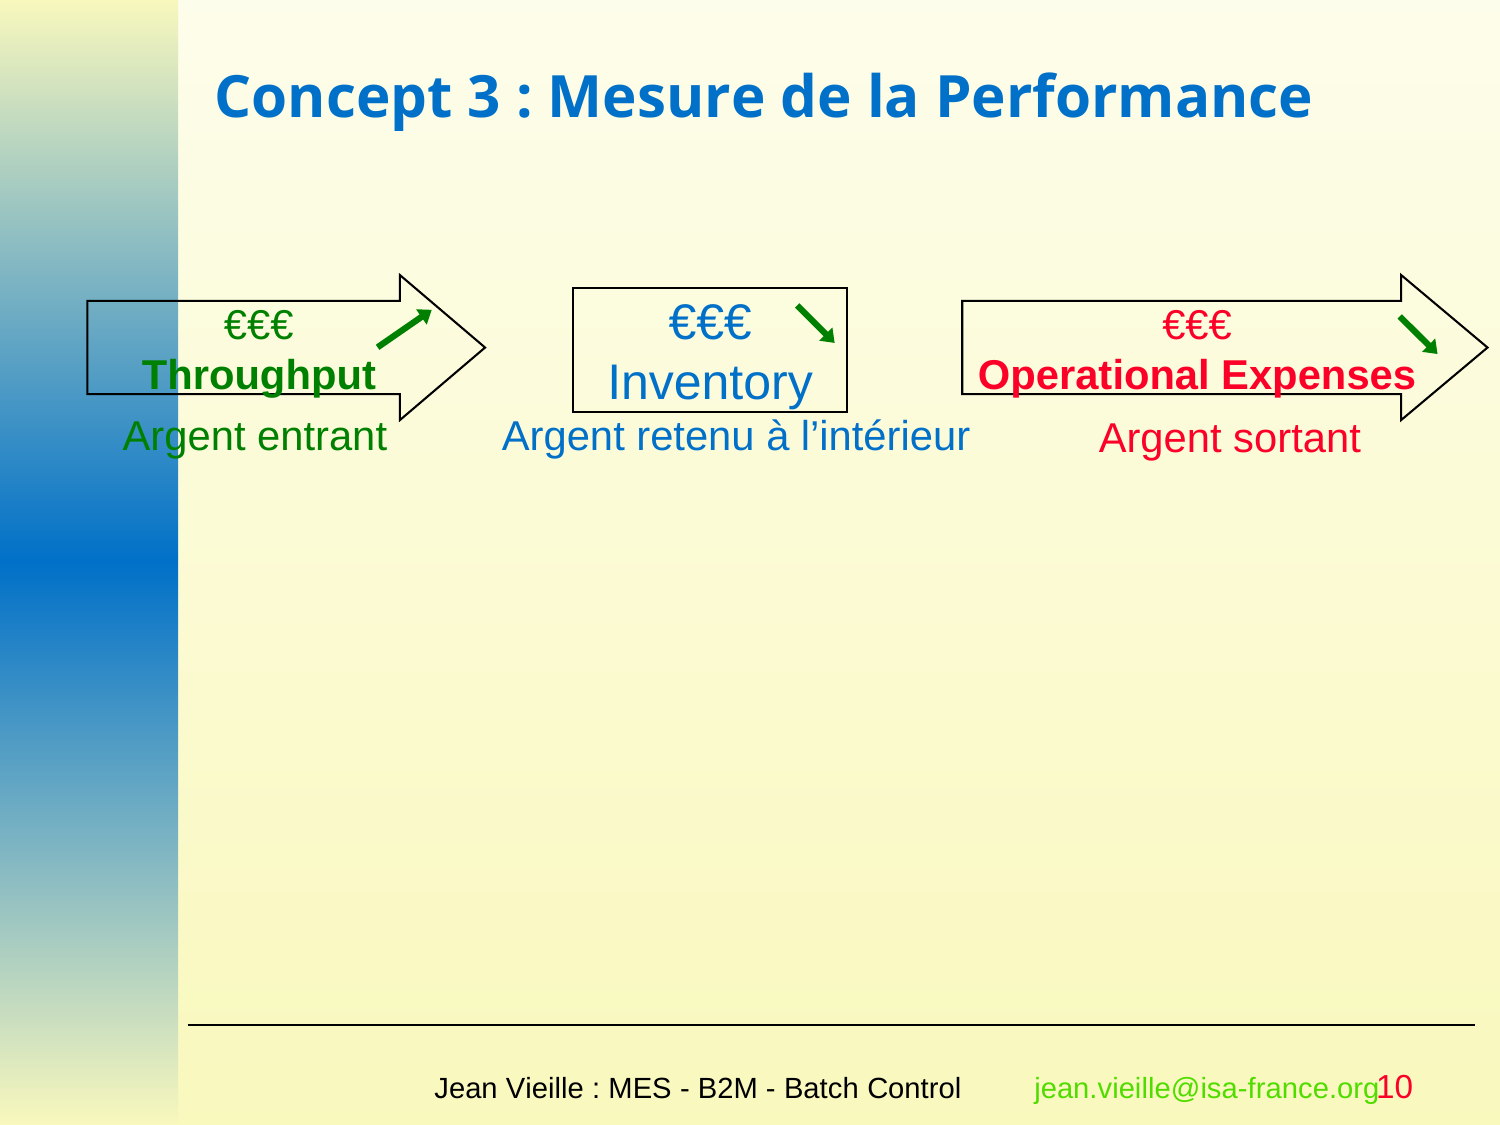

# Concept 3 : Mesure de la Performance
€€€
Throughput
Argent entrant
€€€
Operational Expenses
Argent sortant
€€€
Inventory
Argent retenu à l’intérieur